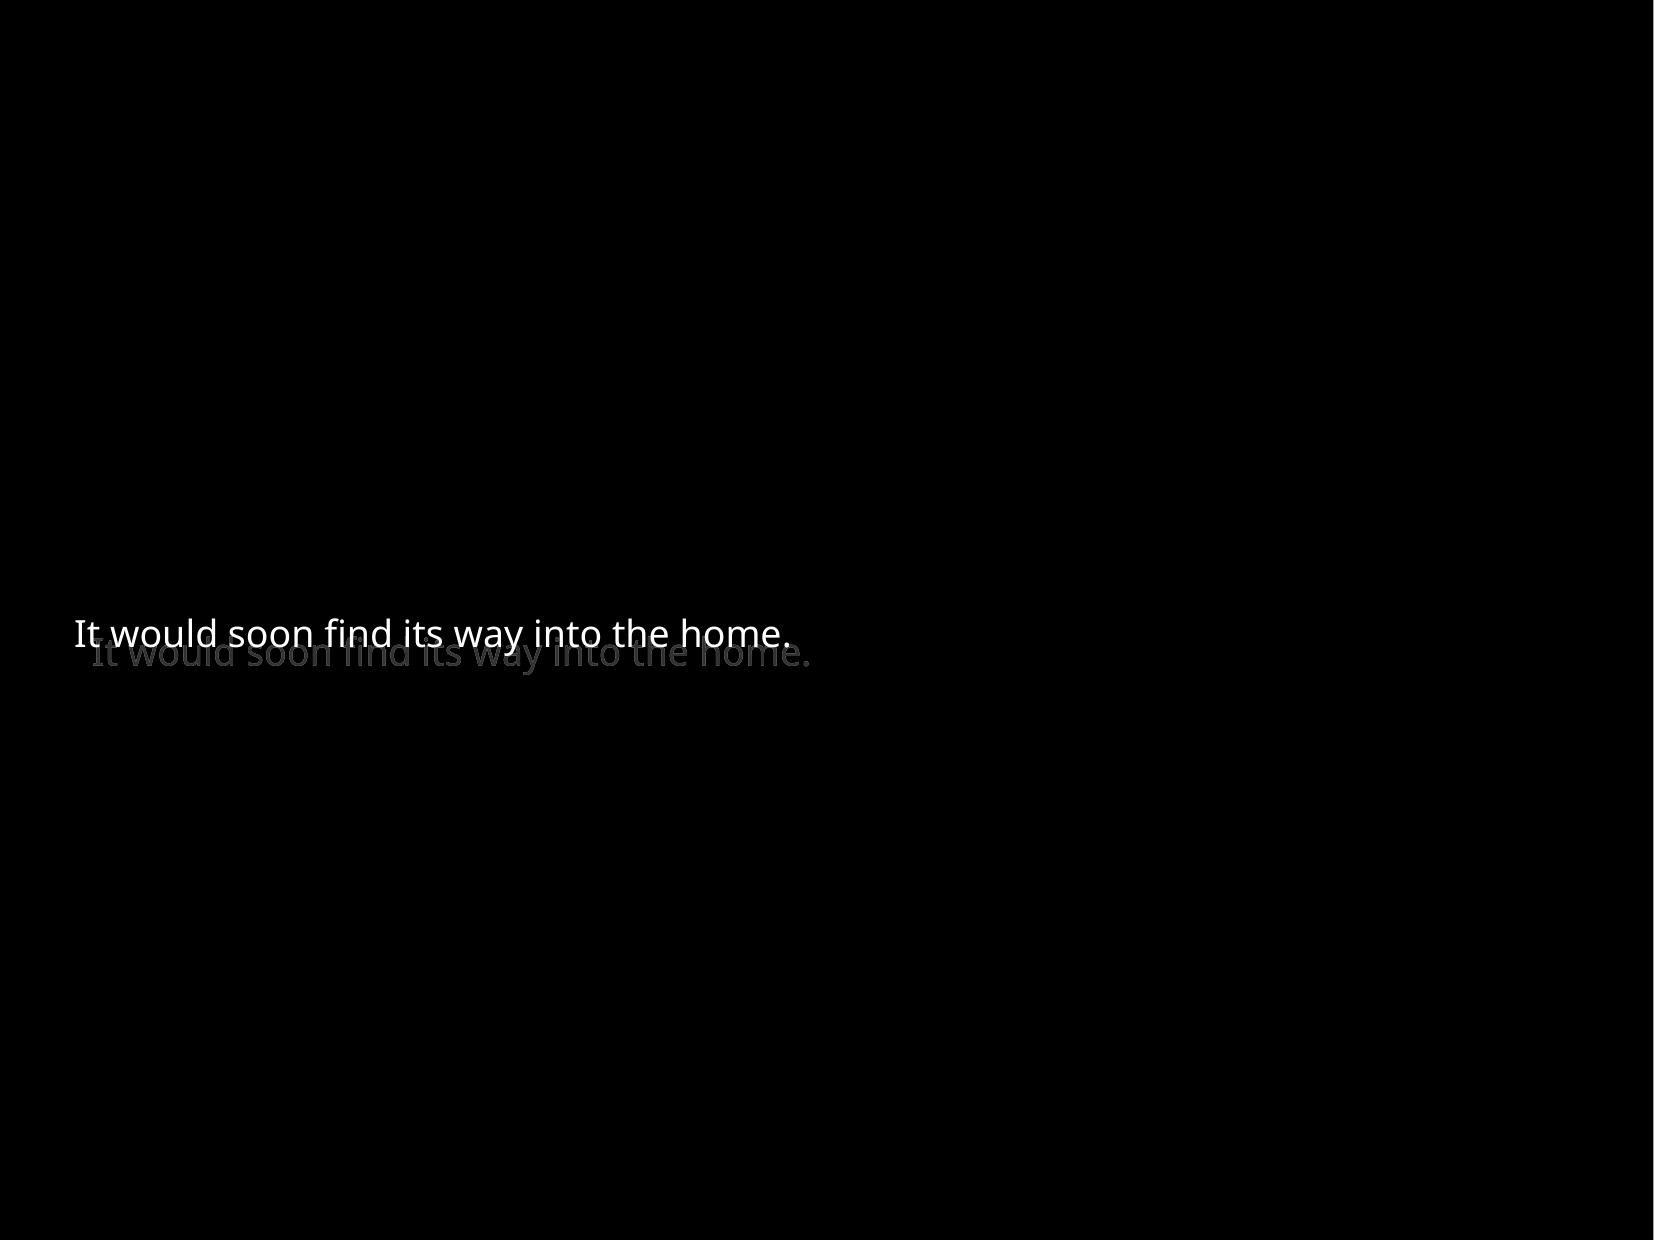

It would soon find its way into the home.